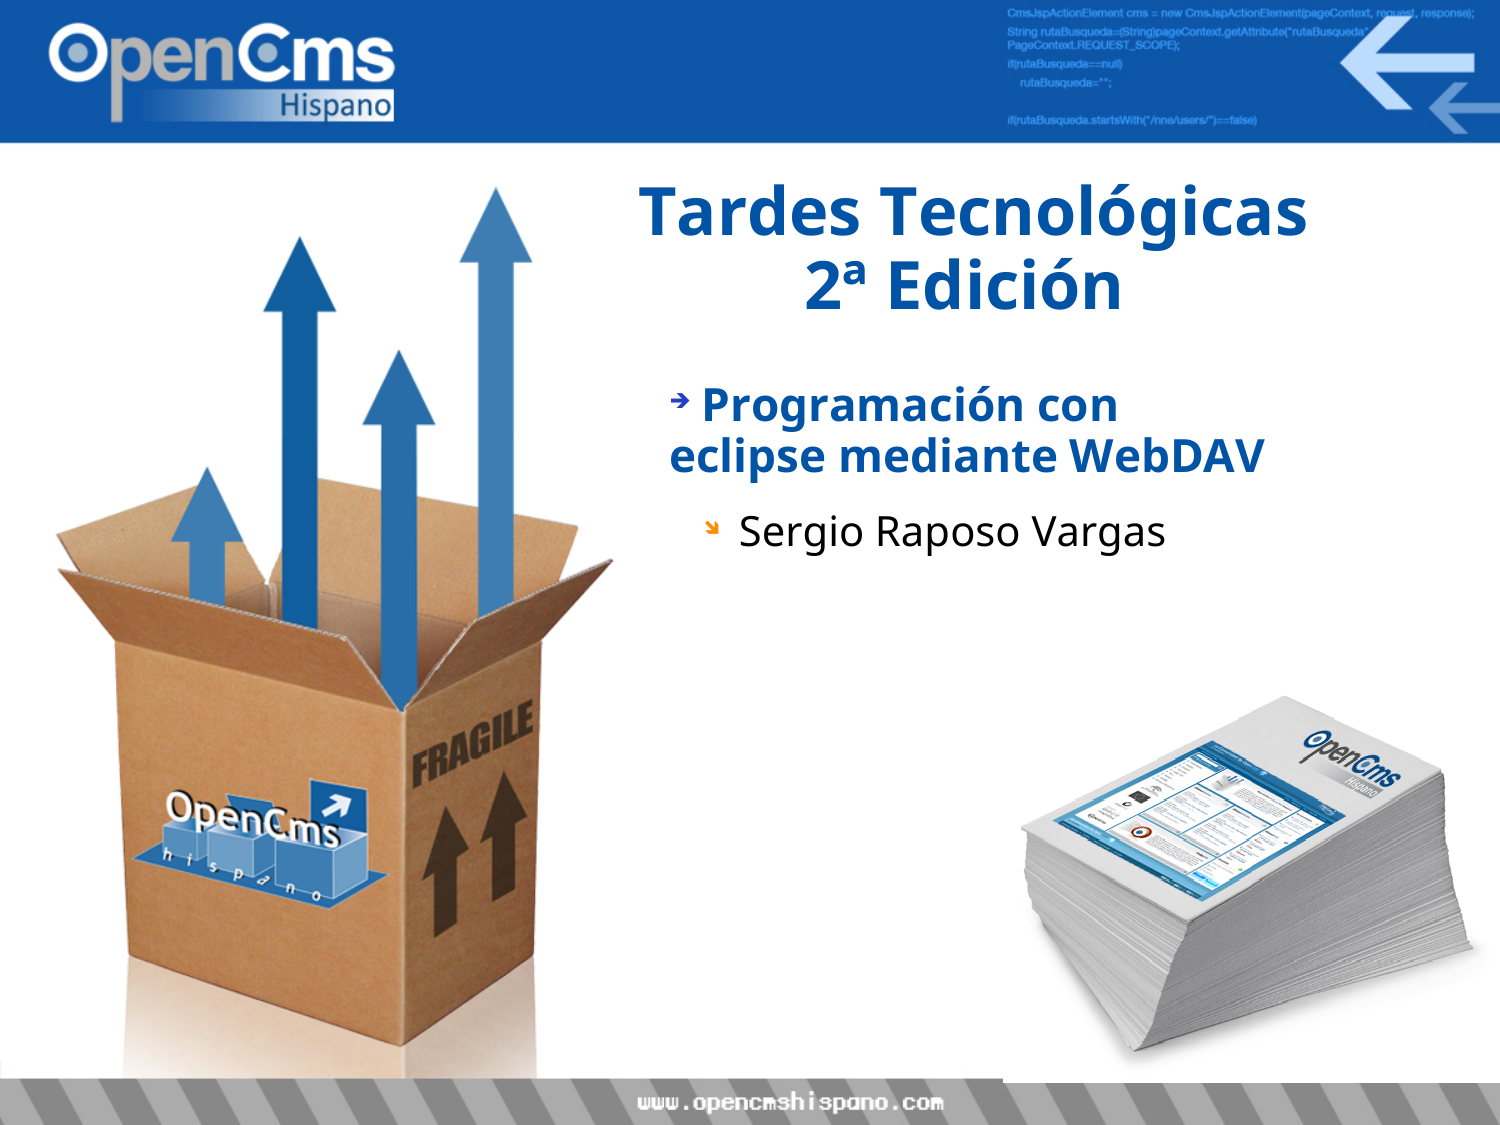

Tardes Tecnológicas
2ª Edición
 Programación con
eclipse mediante WebDAV
Sergio Raposo Vargas